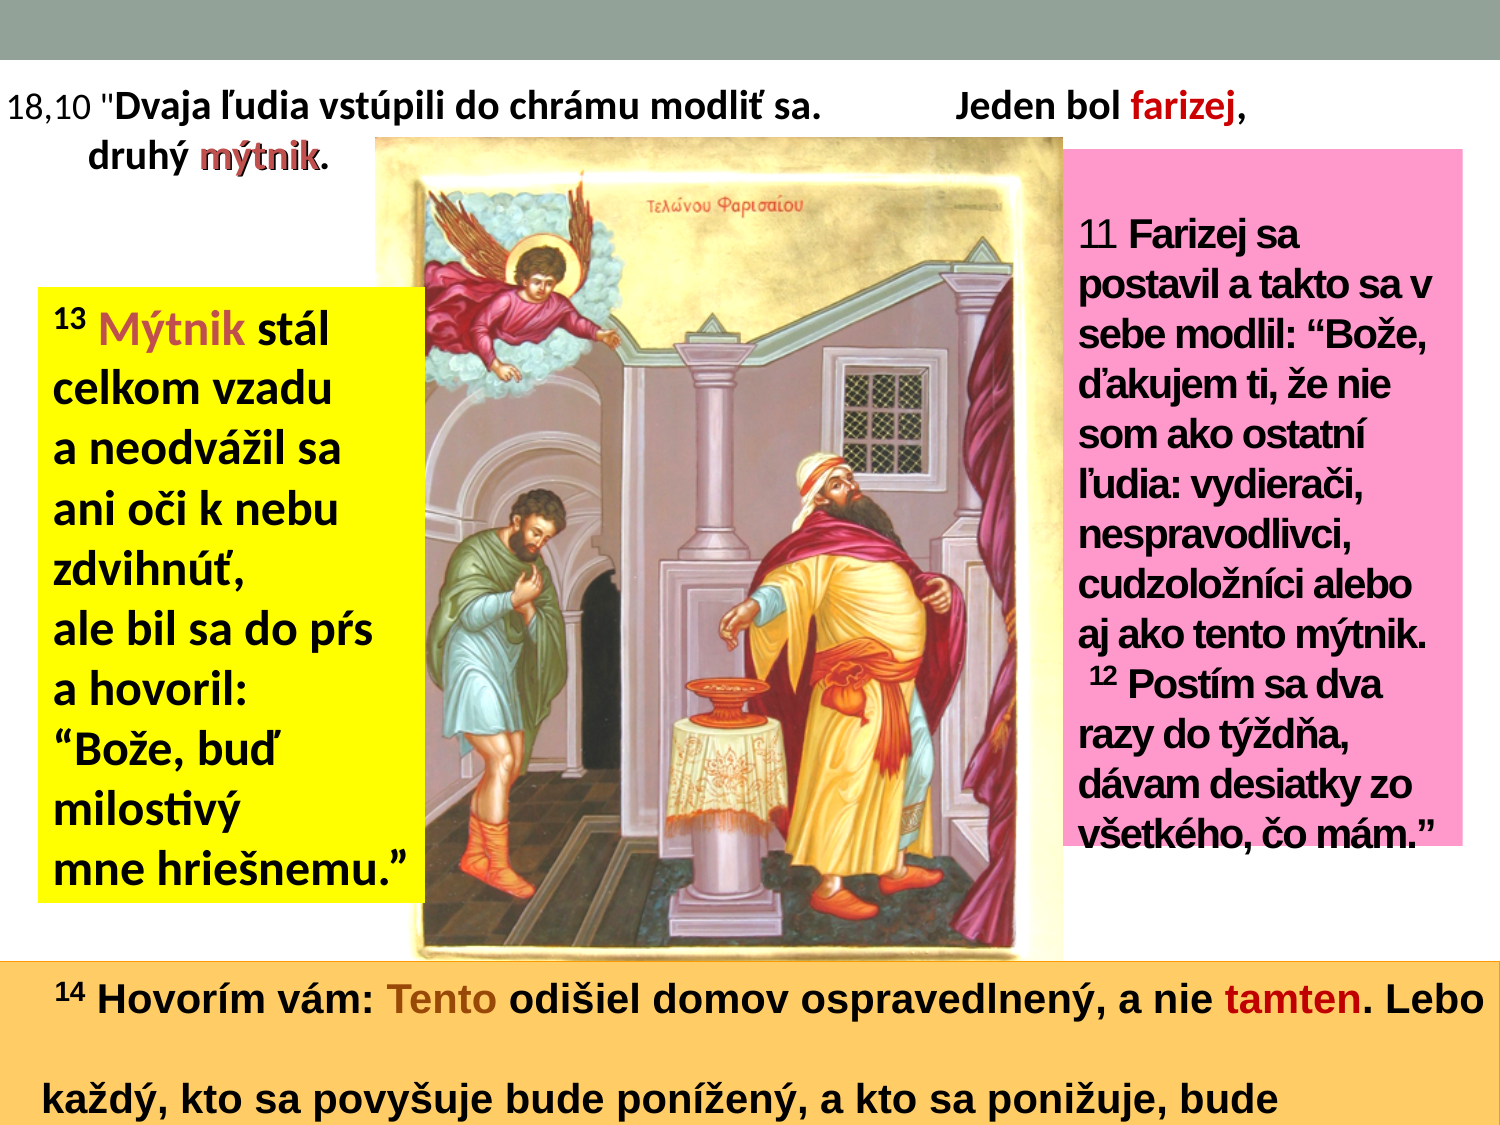

Lk 18,10 "Dvaja ľudia vstúpili do chrámu modliť sa. Jeden bol farizej,
 druhý mýtnik.
# 11 Farizej sa postavil a takto sa v sebe modlil: “Bože, ďakujem ti, že nie som ako ostatní ľudia: vydierači, nespravodlivci, cudzoložníci alebo aj ako tento mýtnik. 12 Postím sa dva razy do týždňa, dávam desiatky zo všetkého, čo mám.”
13 Mýtnik stál celkom vzadu
a neodvážil sa
ani oči k nebu zdvihnúť,
ale bil sa do pŕs
a hovoril:
“Bože, buď milostivý
mne hriešnemu.”
 14 Hovorím vám: Tento odišiel domov ospravedlnený, a nie tamten. Lebo
 každý, kto sa povyšuje bude ponížený, a kto sa ponižuje, bude povýšený."